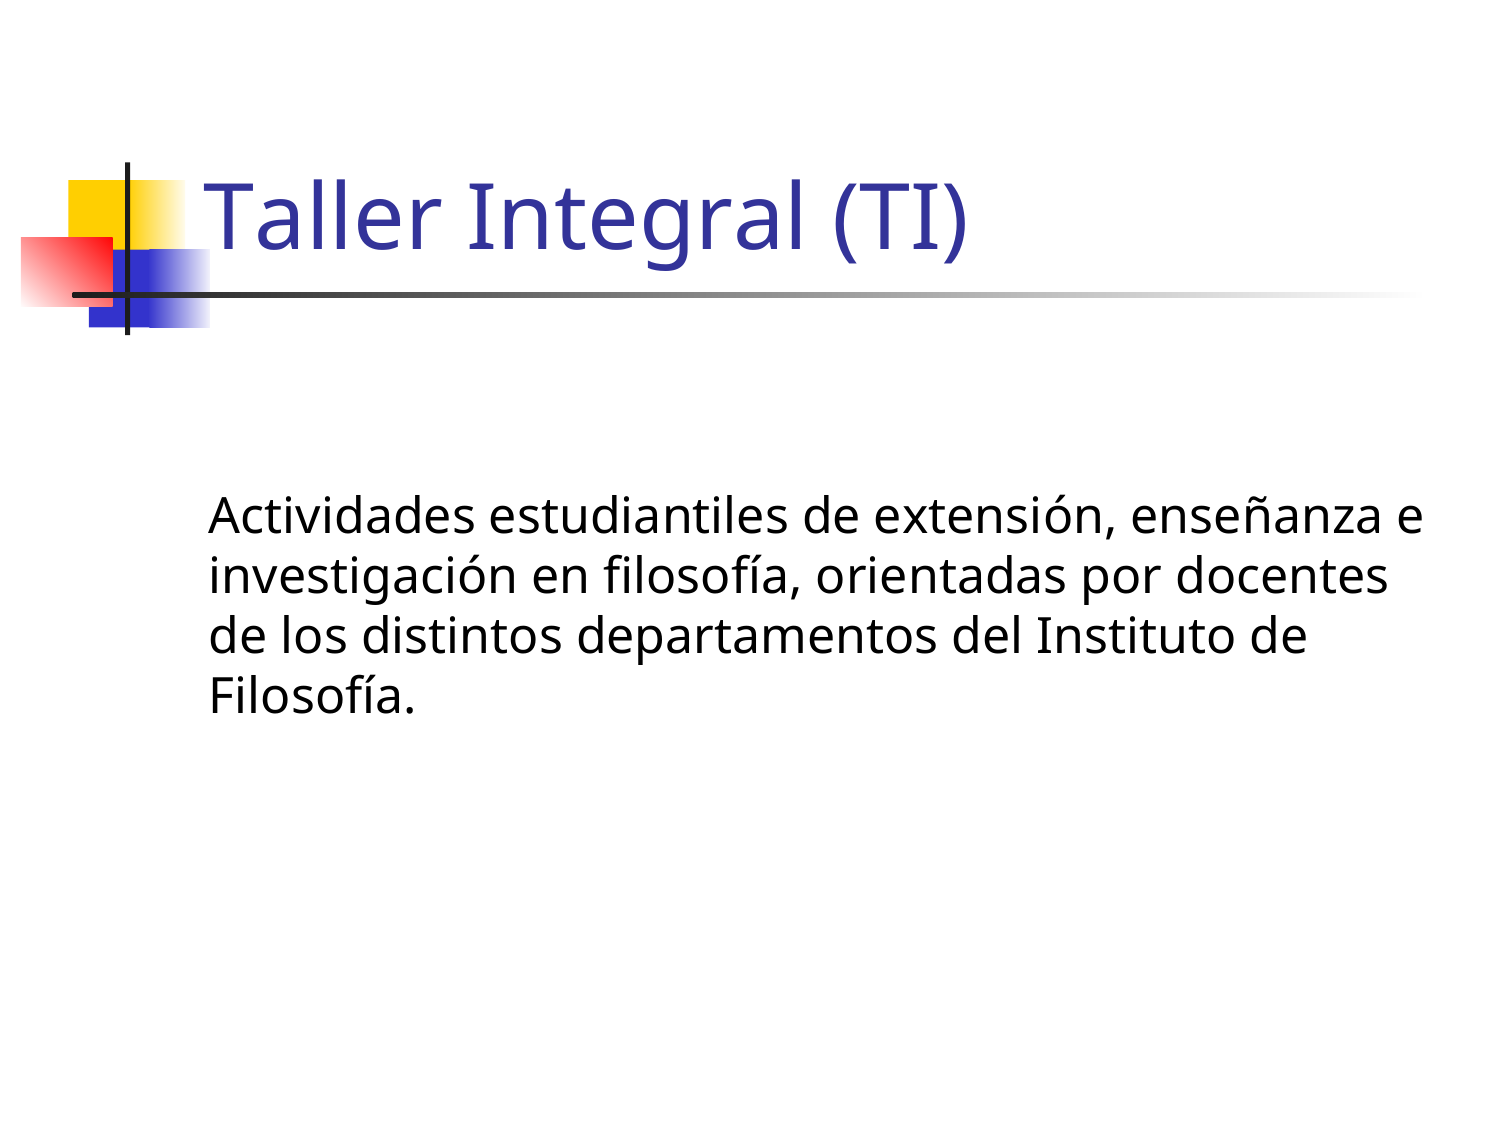

# Taller Integral (TI)
Actividades estudiantiles de extensión, enseñanza e investigación en filosofía, orientadas por docentes de los distintos departamentos del Instituto de Filosofía.